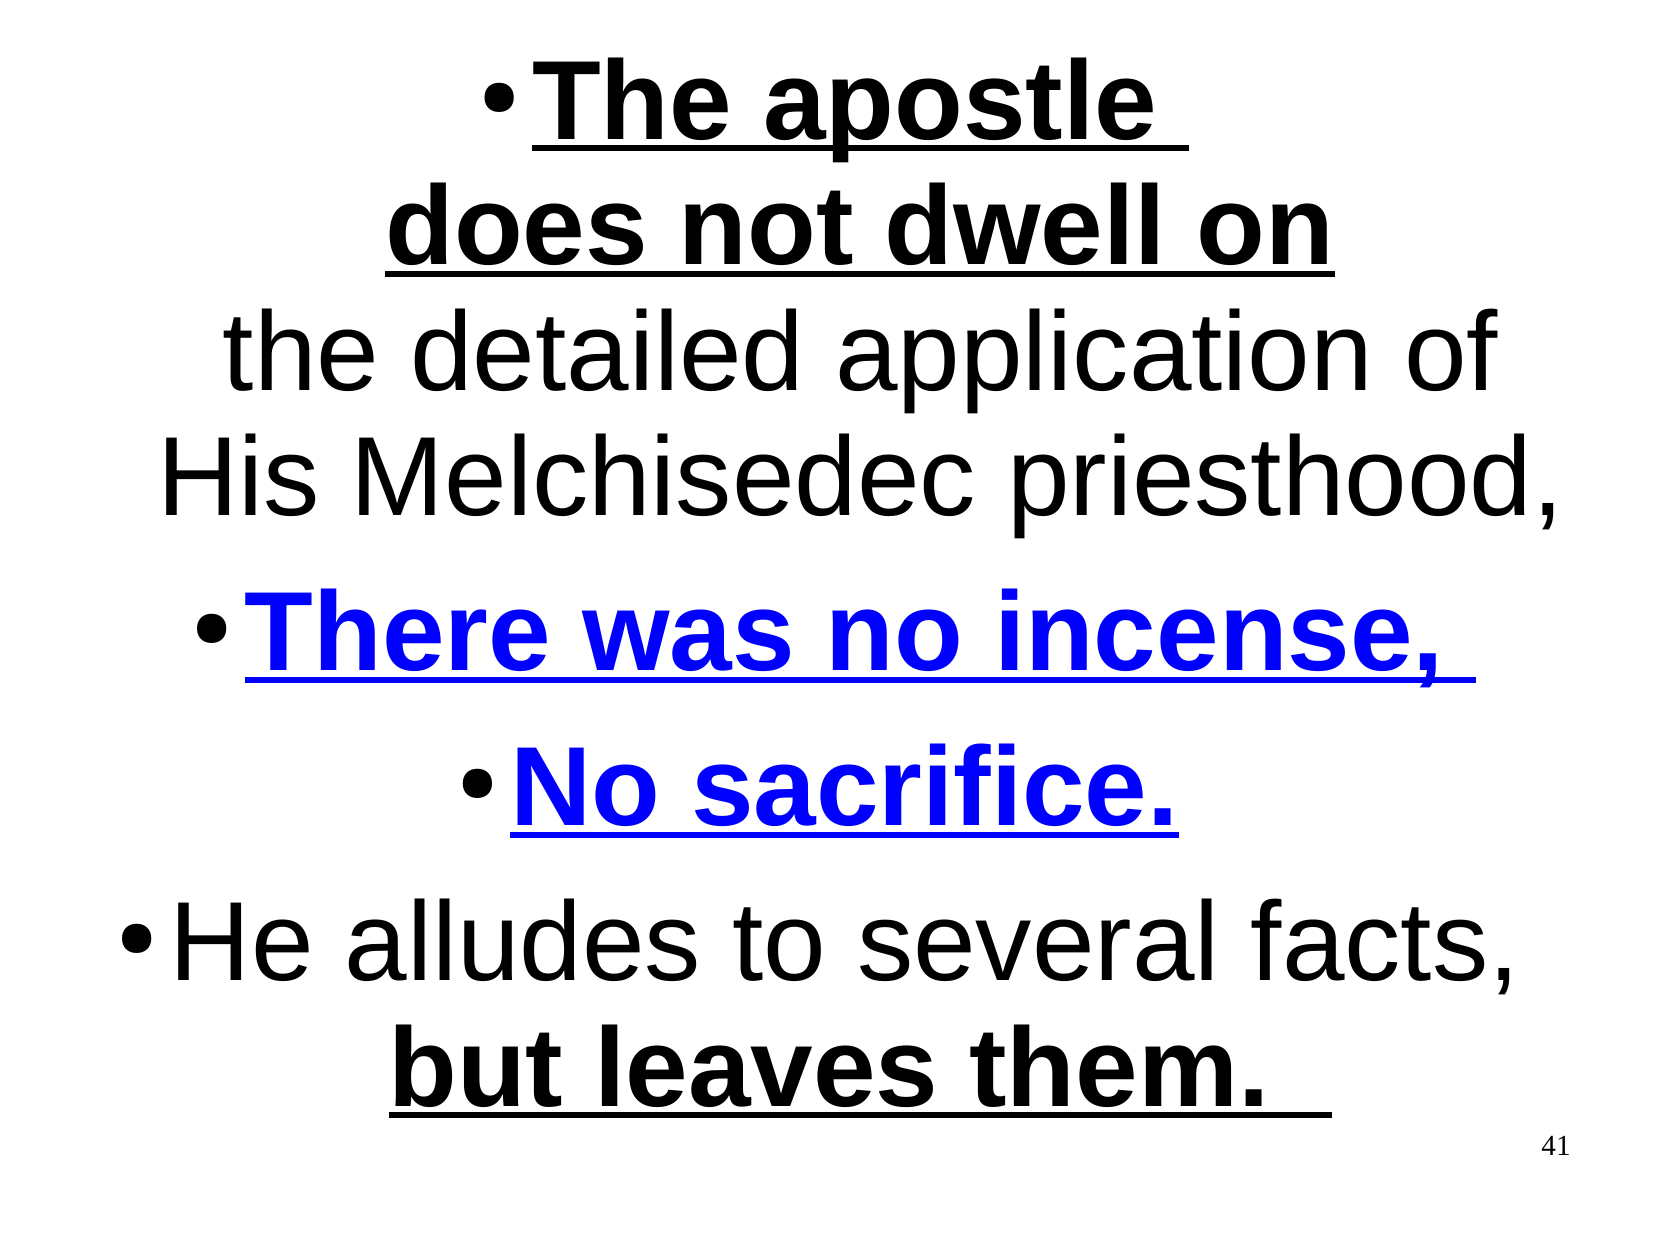

# The apostle does not dwell on the detailed application of His Melchisedec priesthood,
There was no incense,
No sacrifice.
He alludes to several facts,
but leaves them.
41